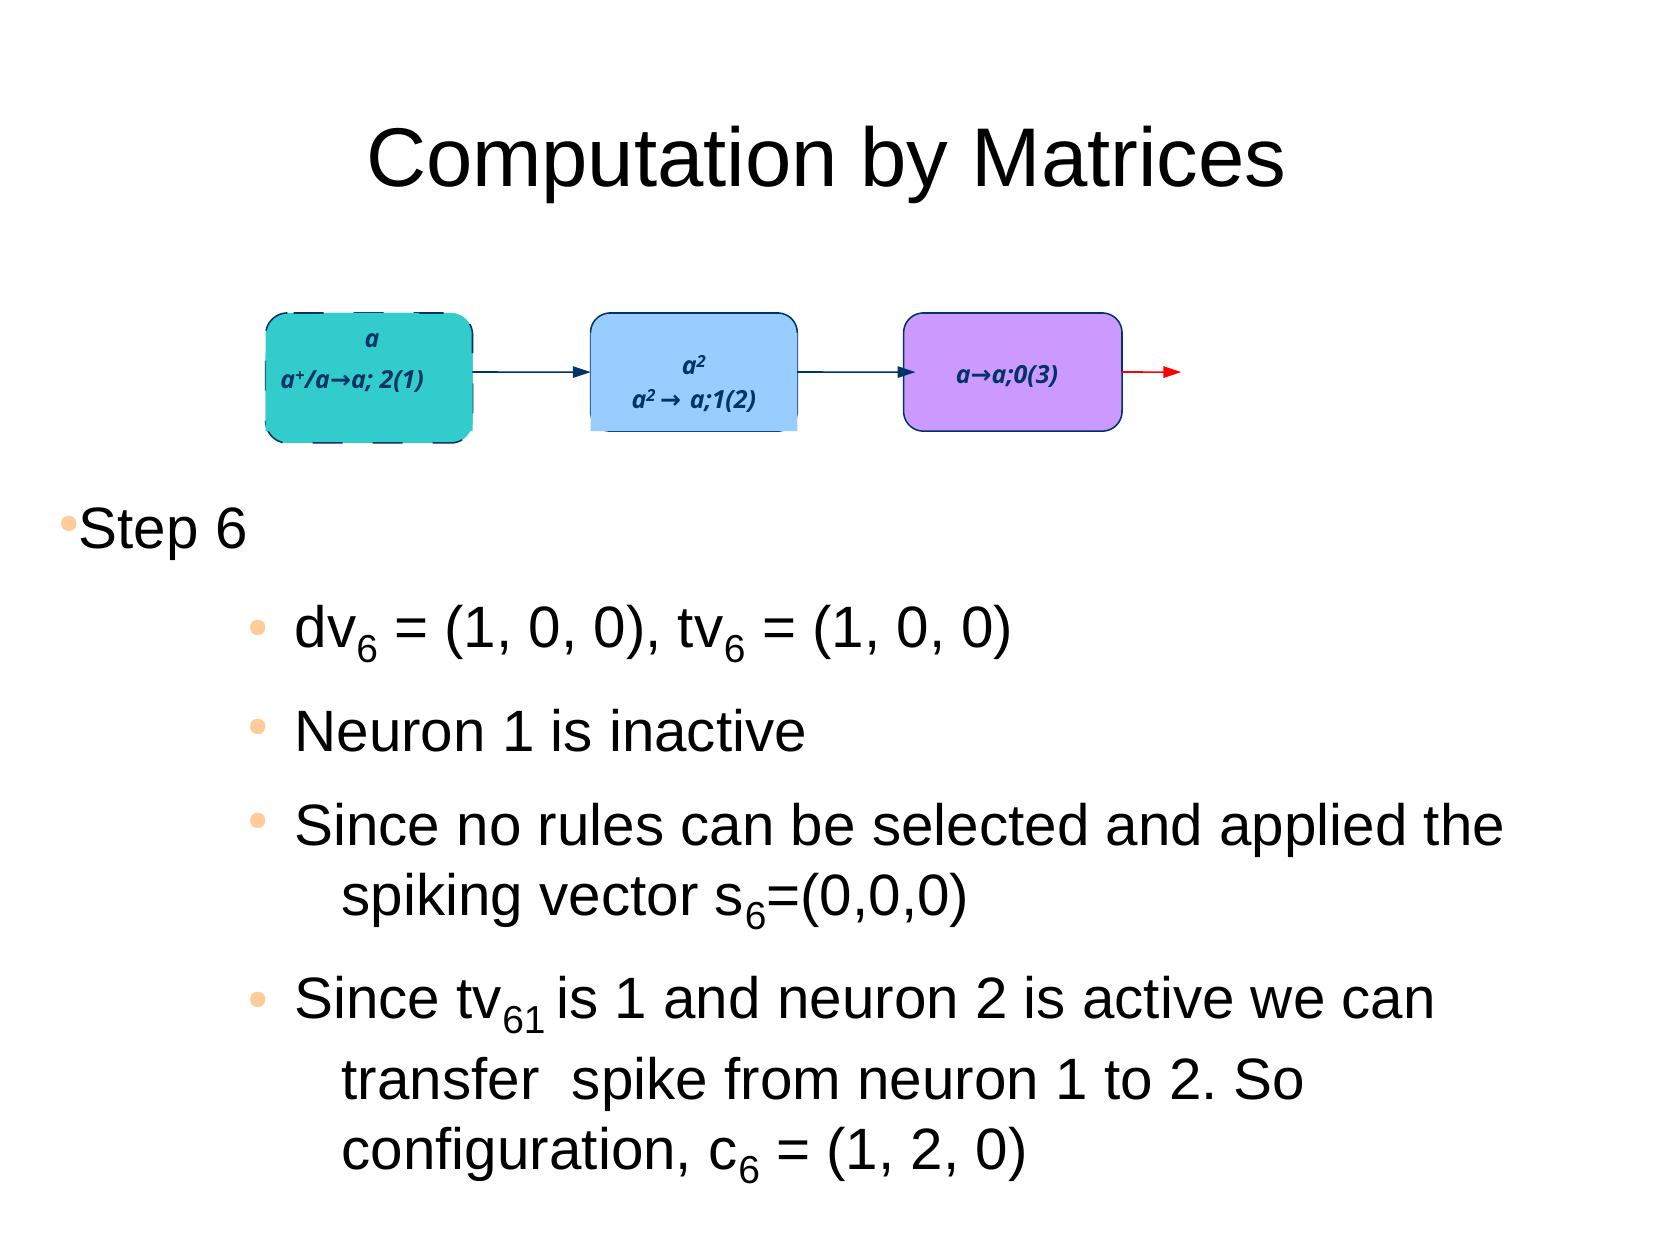

# Computation by Matrices
Step 6
dv6 = (1, 0, 0), tv6 = (1, 0, 0)
Neuron 1 is inactive
Since no rules can be selected and applied the spiking vector s6=(0,0,0)
Since tv61 is 1 and neuron 2 is active we can transfer spike from neuron 1 to 2. So configuration, c6 = (1, 2, 0)
a
a+/a→a; 2(1)
a2
a2 → a;1(2)
a→a;0(3)